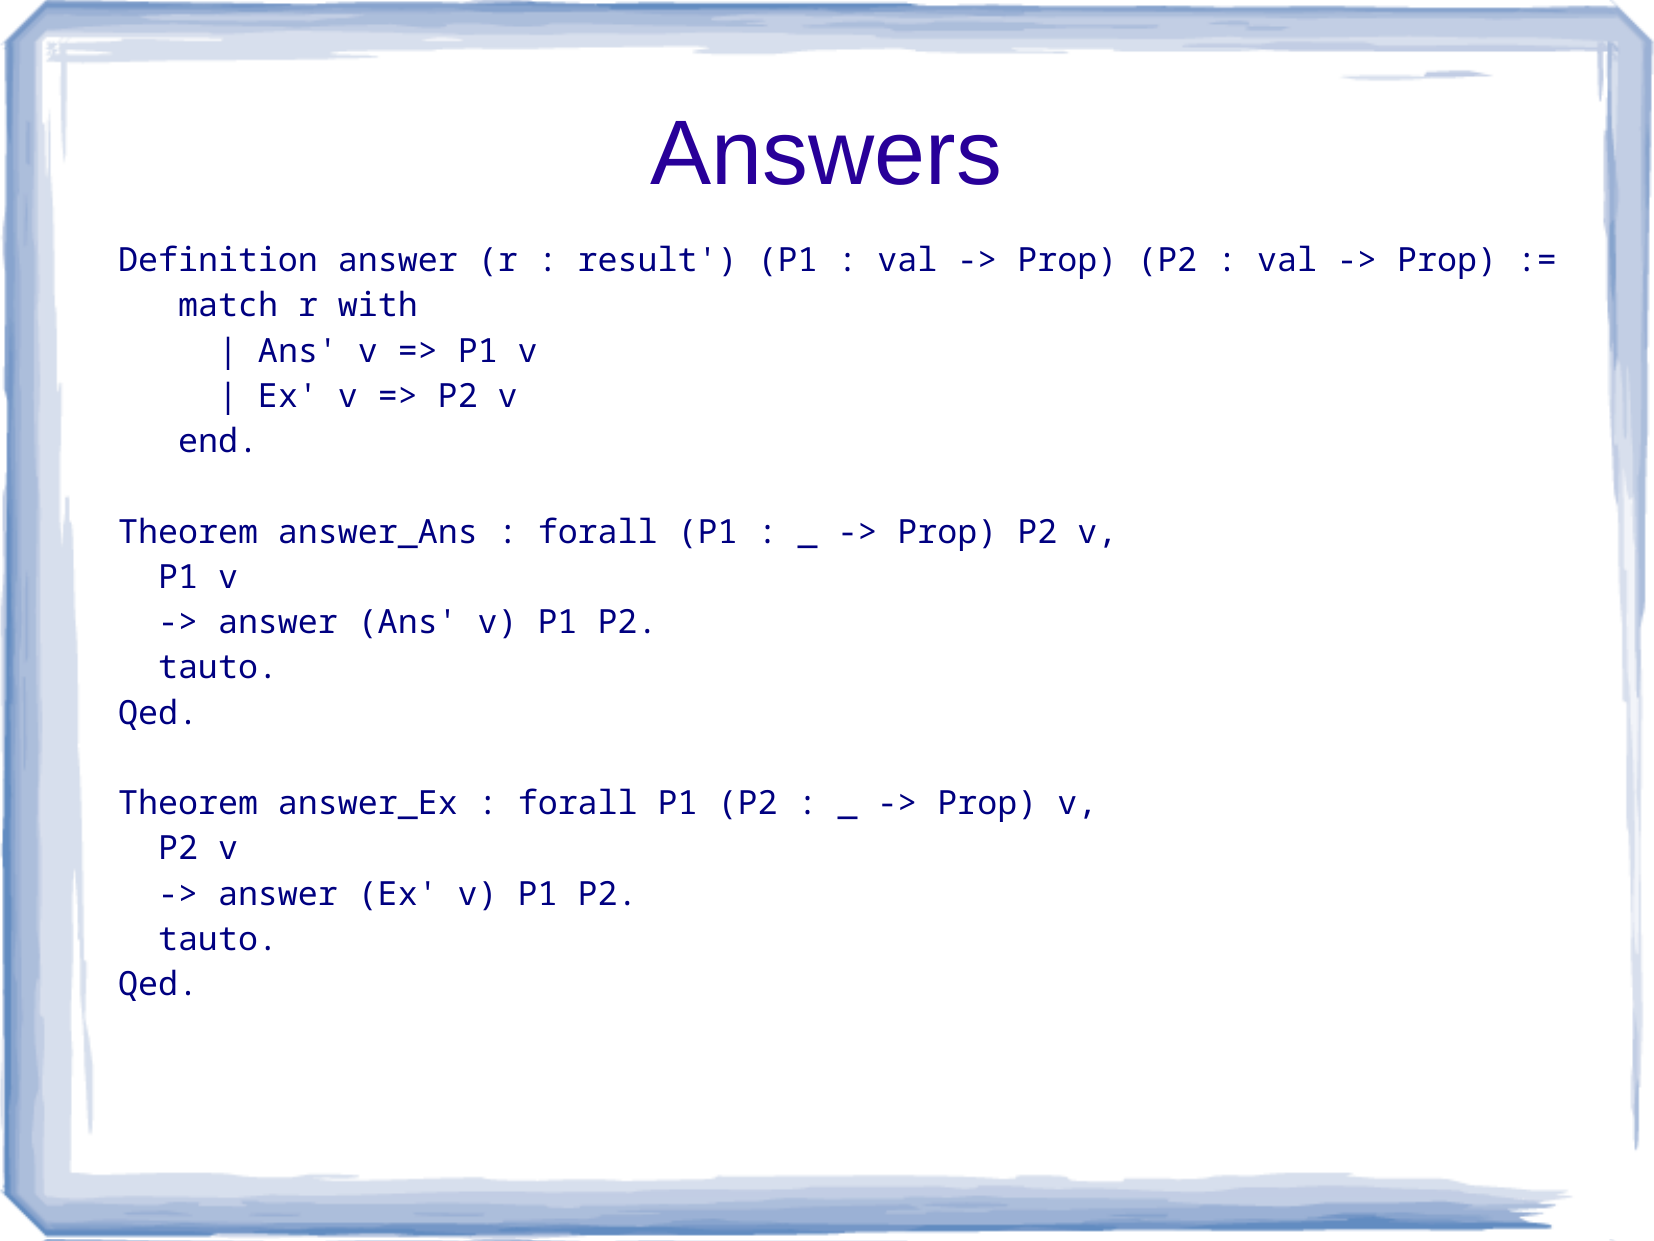

# Answers
Definition answer (r : result') (P1 : val -> Prop) (P2 : val -> Prop) :=
 match r with
 | Ans' v => P1 v
 | Ex' v => P2 v
 end.
Theorem answer_Ans : forall (P1 : _ -> Prop) P2 v,
 P1 v
 -> answer (Ans' v) P1 P2.
 tauto.
Qed.
Theorem answer_Ex : forall P1 (P2 : _ -> Prop) v,
 P2 v
 -> answer (Ex' v) P1 P2.
 tauto.
Qed.